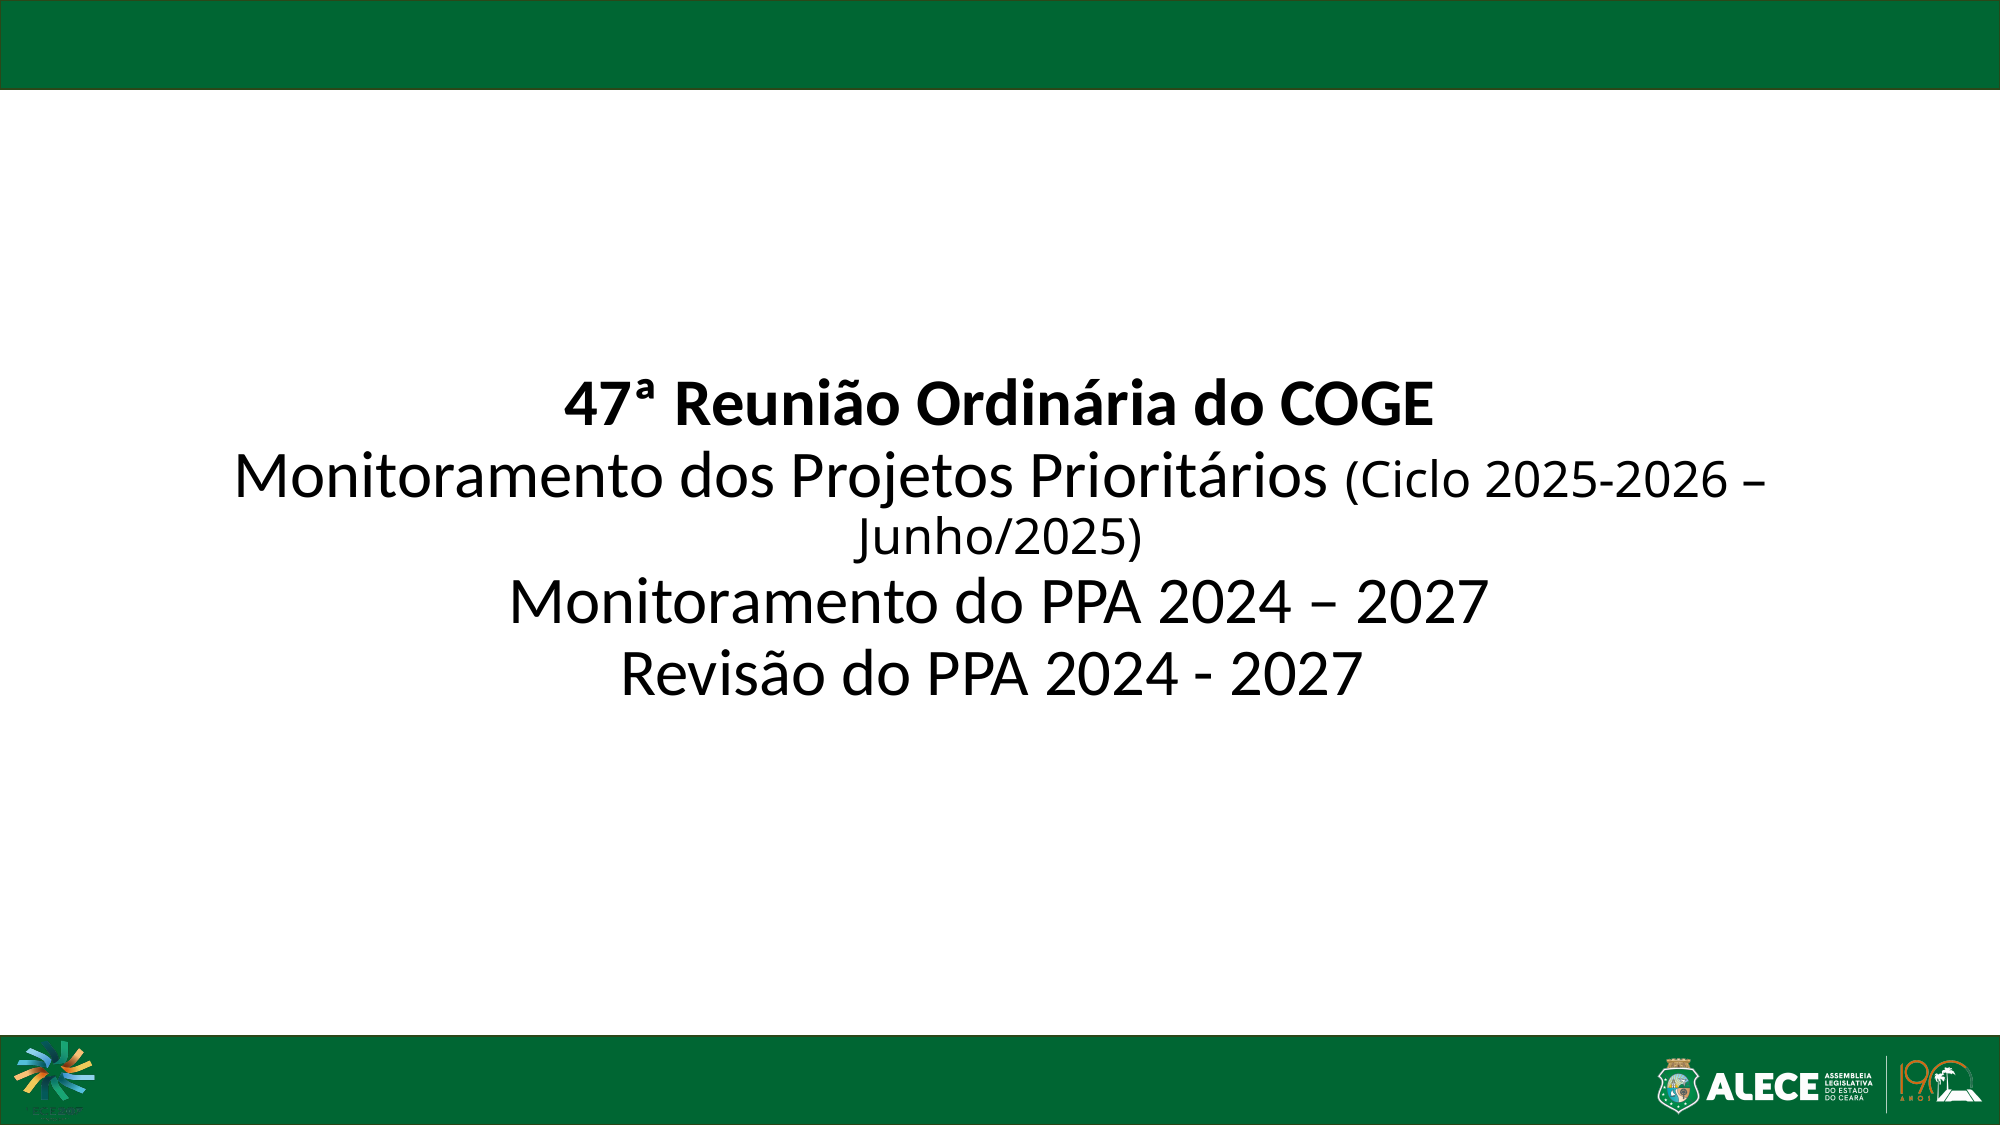

# 47ª Reunião Ordinária do COGE Monitoramento dos Projetos Prioritários (Ciclo 2025-2026 – Junho/2025) Monitoramento do PPA 2024 – 2027 Revisão do PPA 2024 - 2027 ​